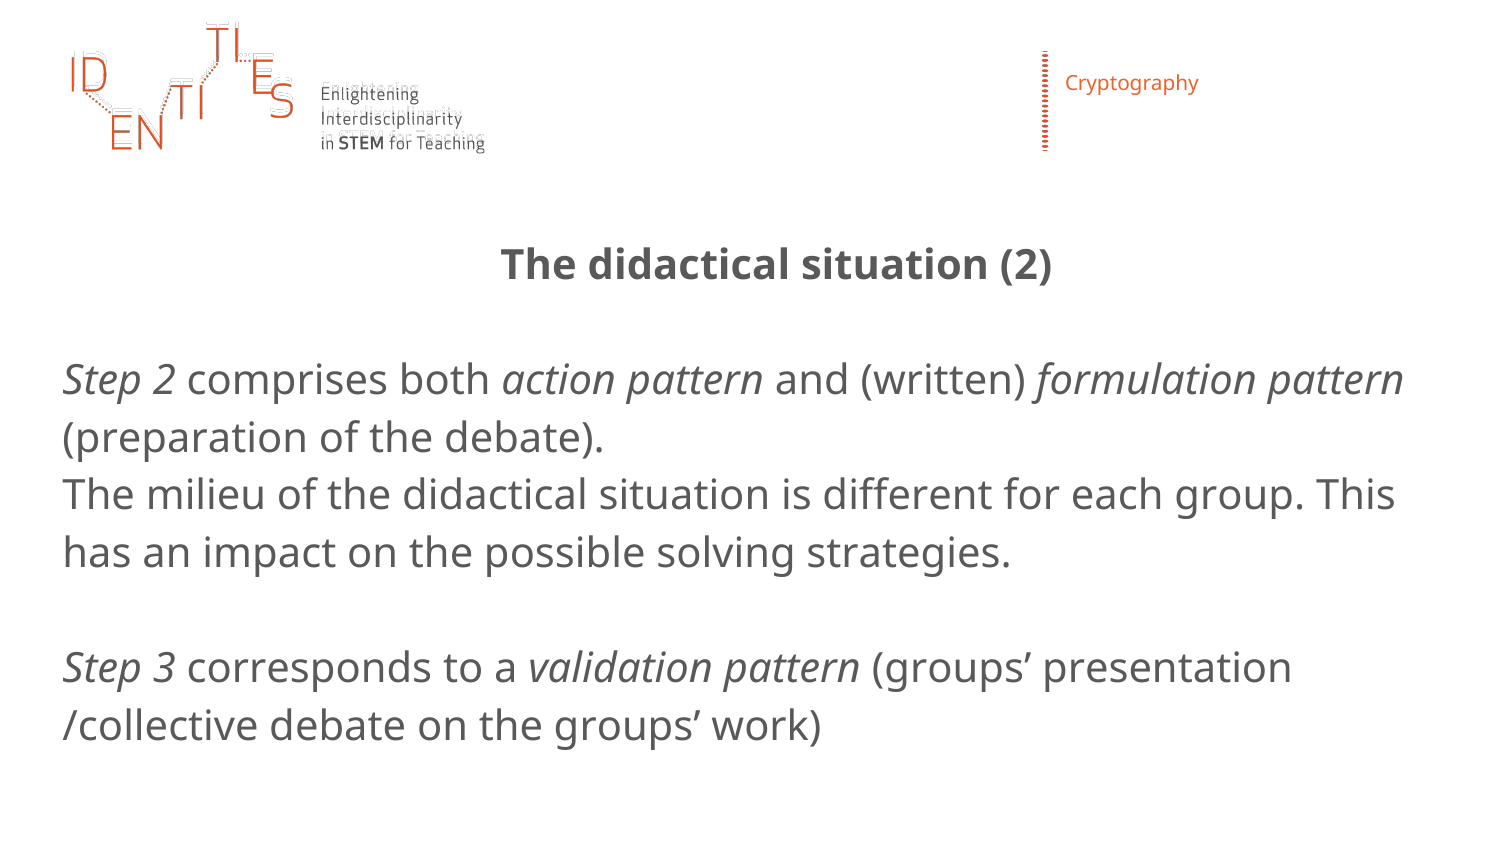

Cryptography
The didactical situation (2)
Step 2 comprises both action pattern and (written) formulation pattern (preparation of the debate).
The milieu of the didactical situation is different for each group. This has an impact on the possible solving strategies.
Step 3 corresponds to a validation pattern (groups’ presentation /collective debate on the groups’ work)